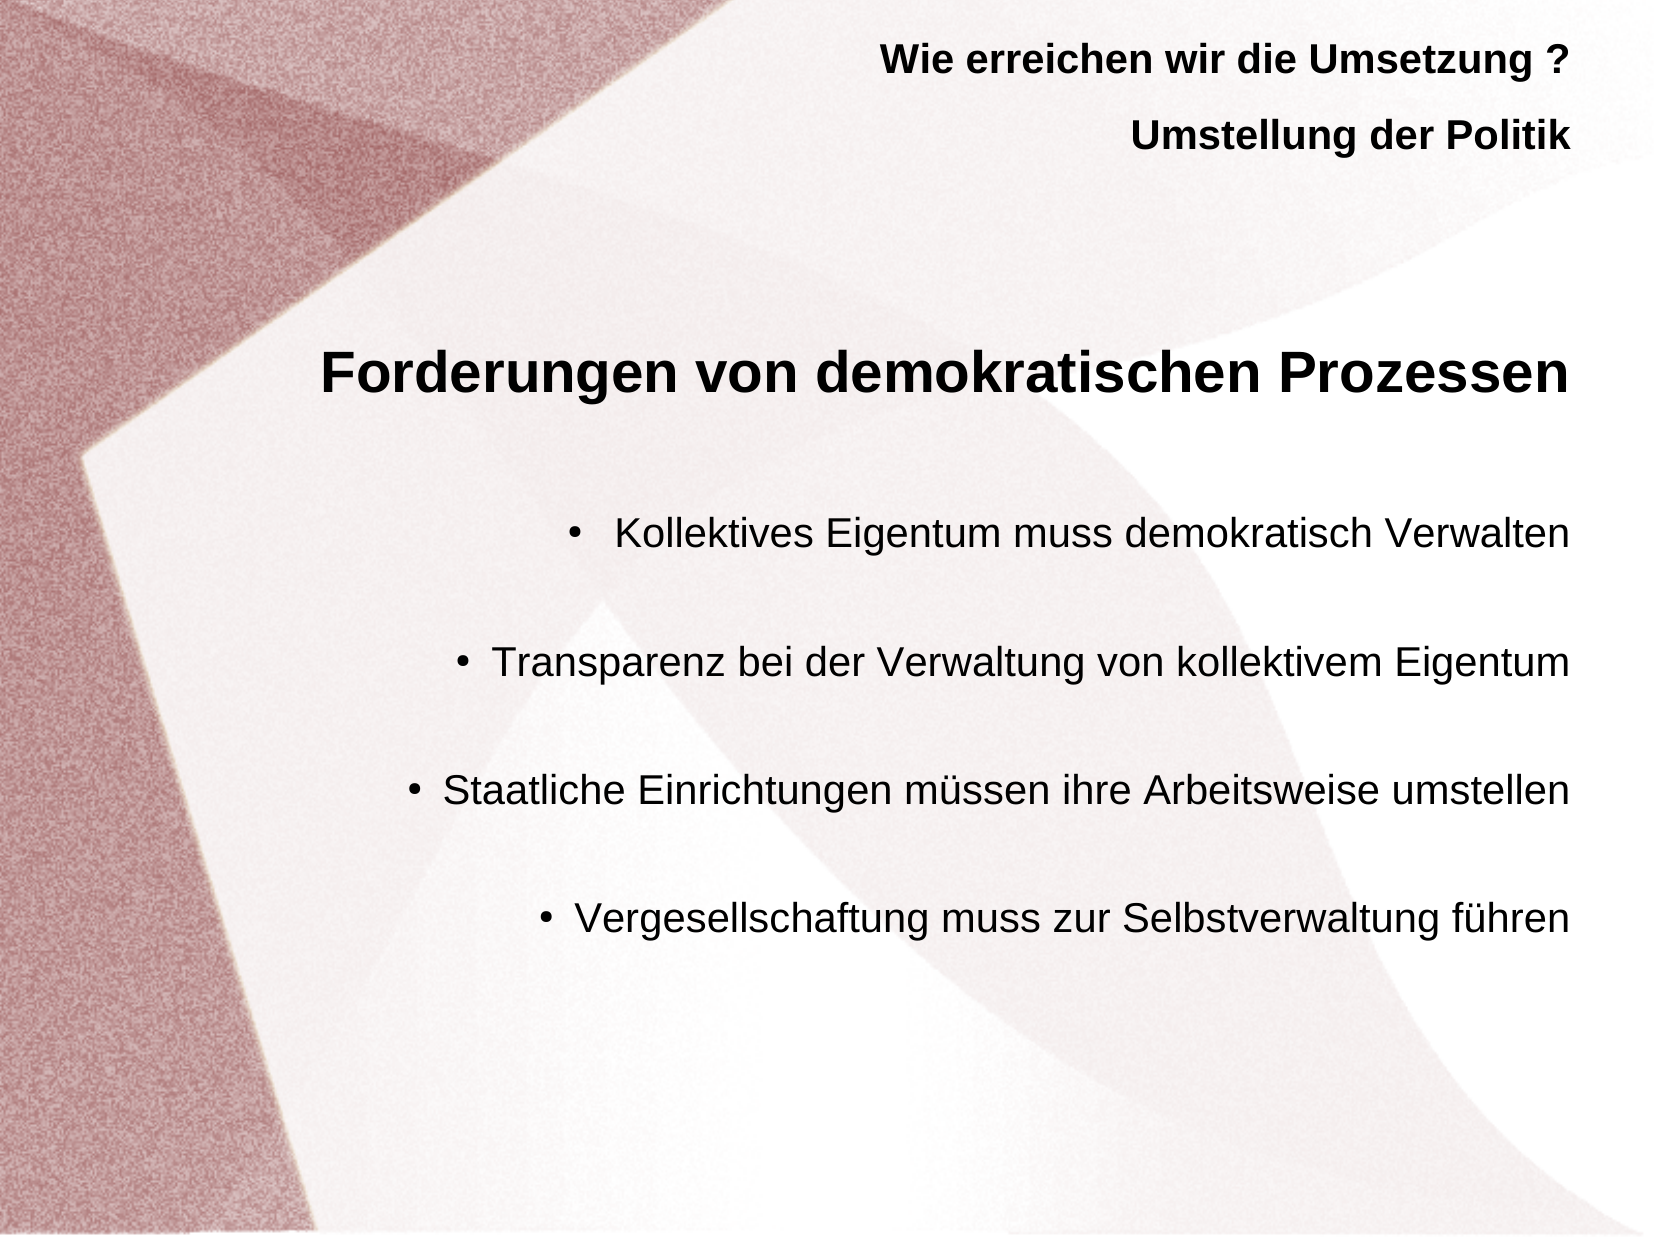

# Wie erreichen wir die Umsetzung ?
Umstellung der Politik
Forderungen von demokratischen Prozessen
 Kollektives Eigentum muss demokratisch Verwalten
Transparenz bei der Verwaltung von kollektivem Eigentum
Staatliche Einrichtungen müssen ihre Arbeitsweise umstellen
Vergesellschaftung muss zur Selbstverwaltung führen